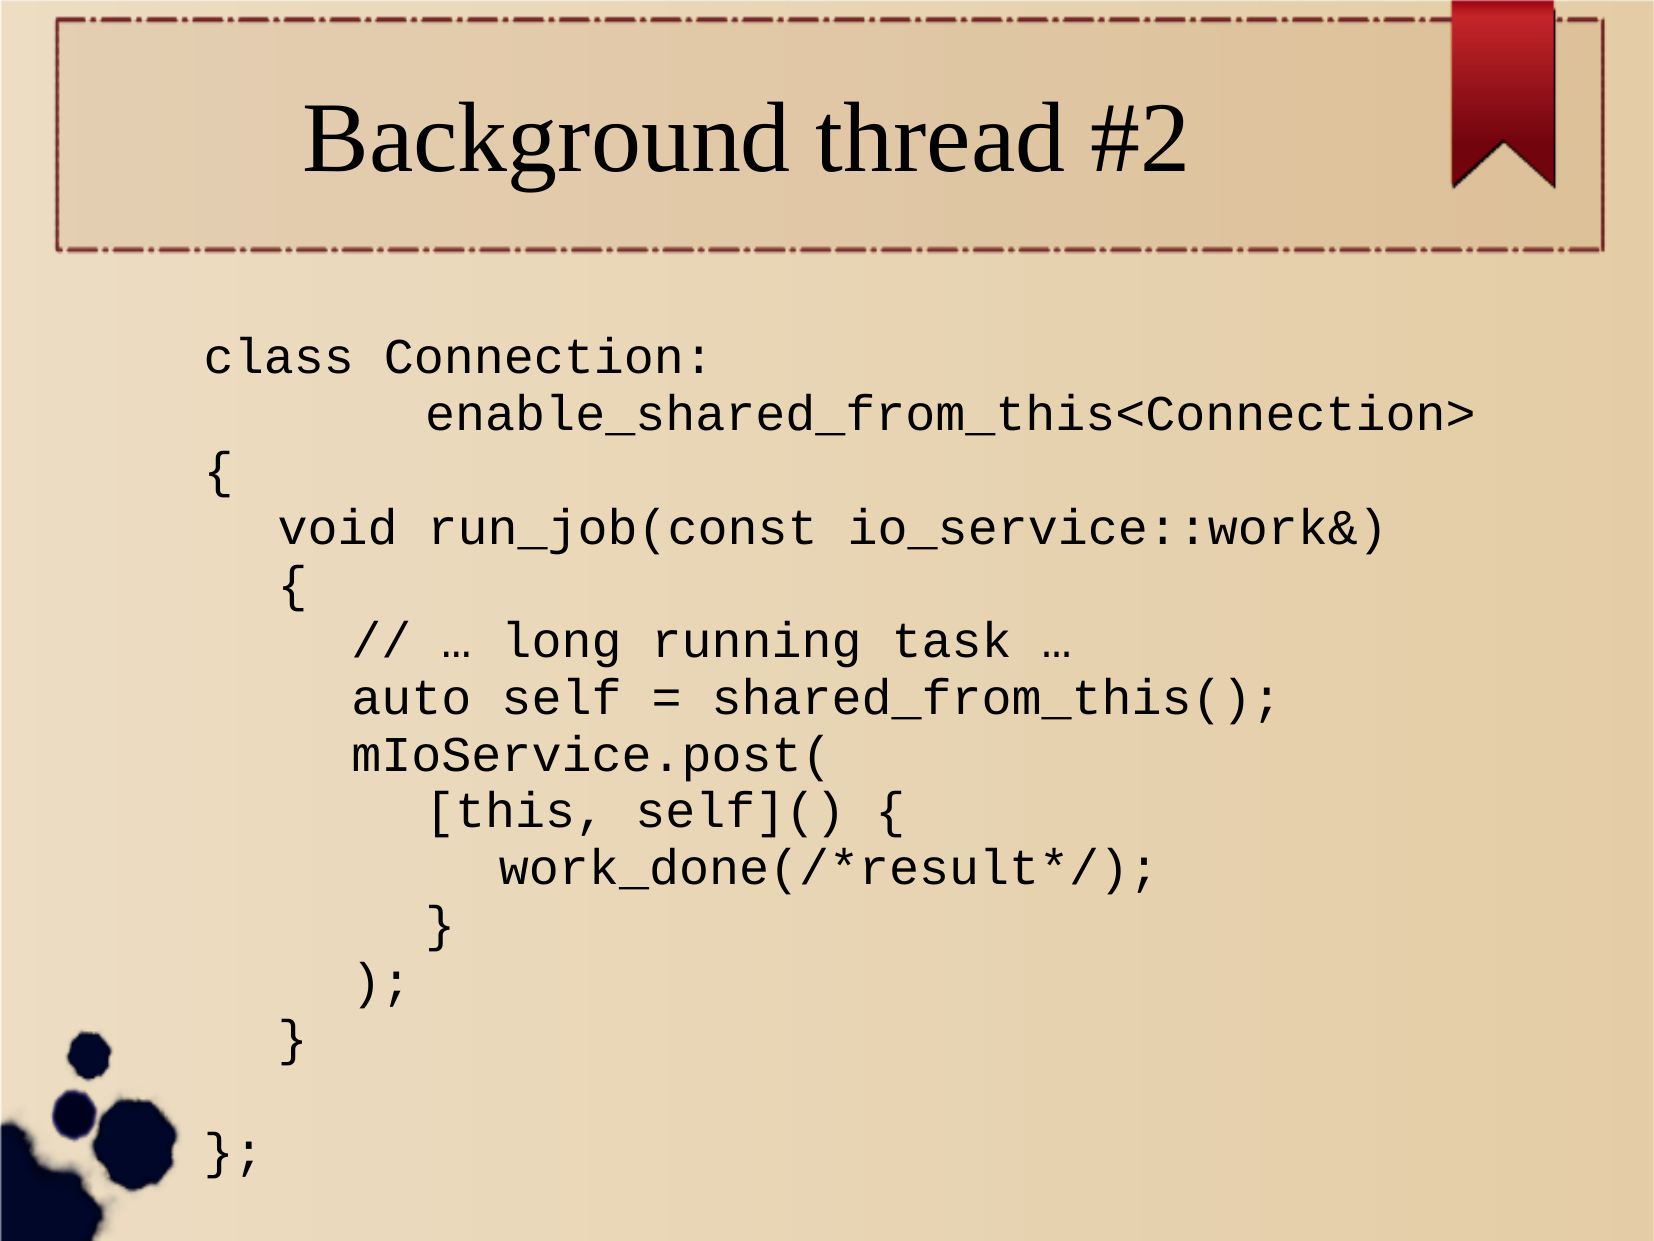

# Background thread #2
class Connection:
			enable_shared_from_this<Connection>
{
	void run_job(const io_service::work&)
	{
		// … long running task …
		auto self = shared_from_this();
		mIoService.post(
			[this, self]() {
				work_done(/*result*/);
			}
		);
	}
};